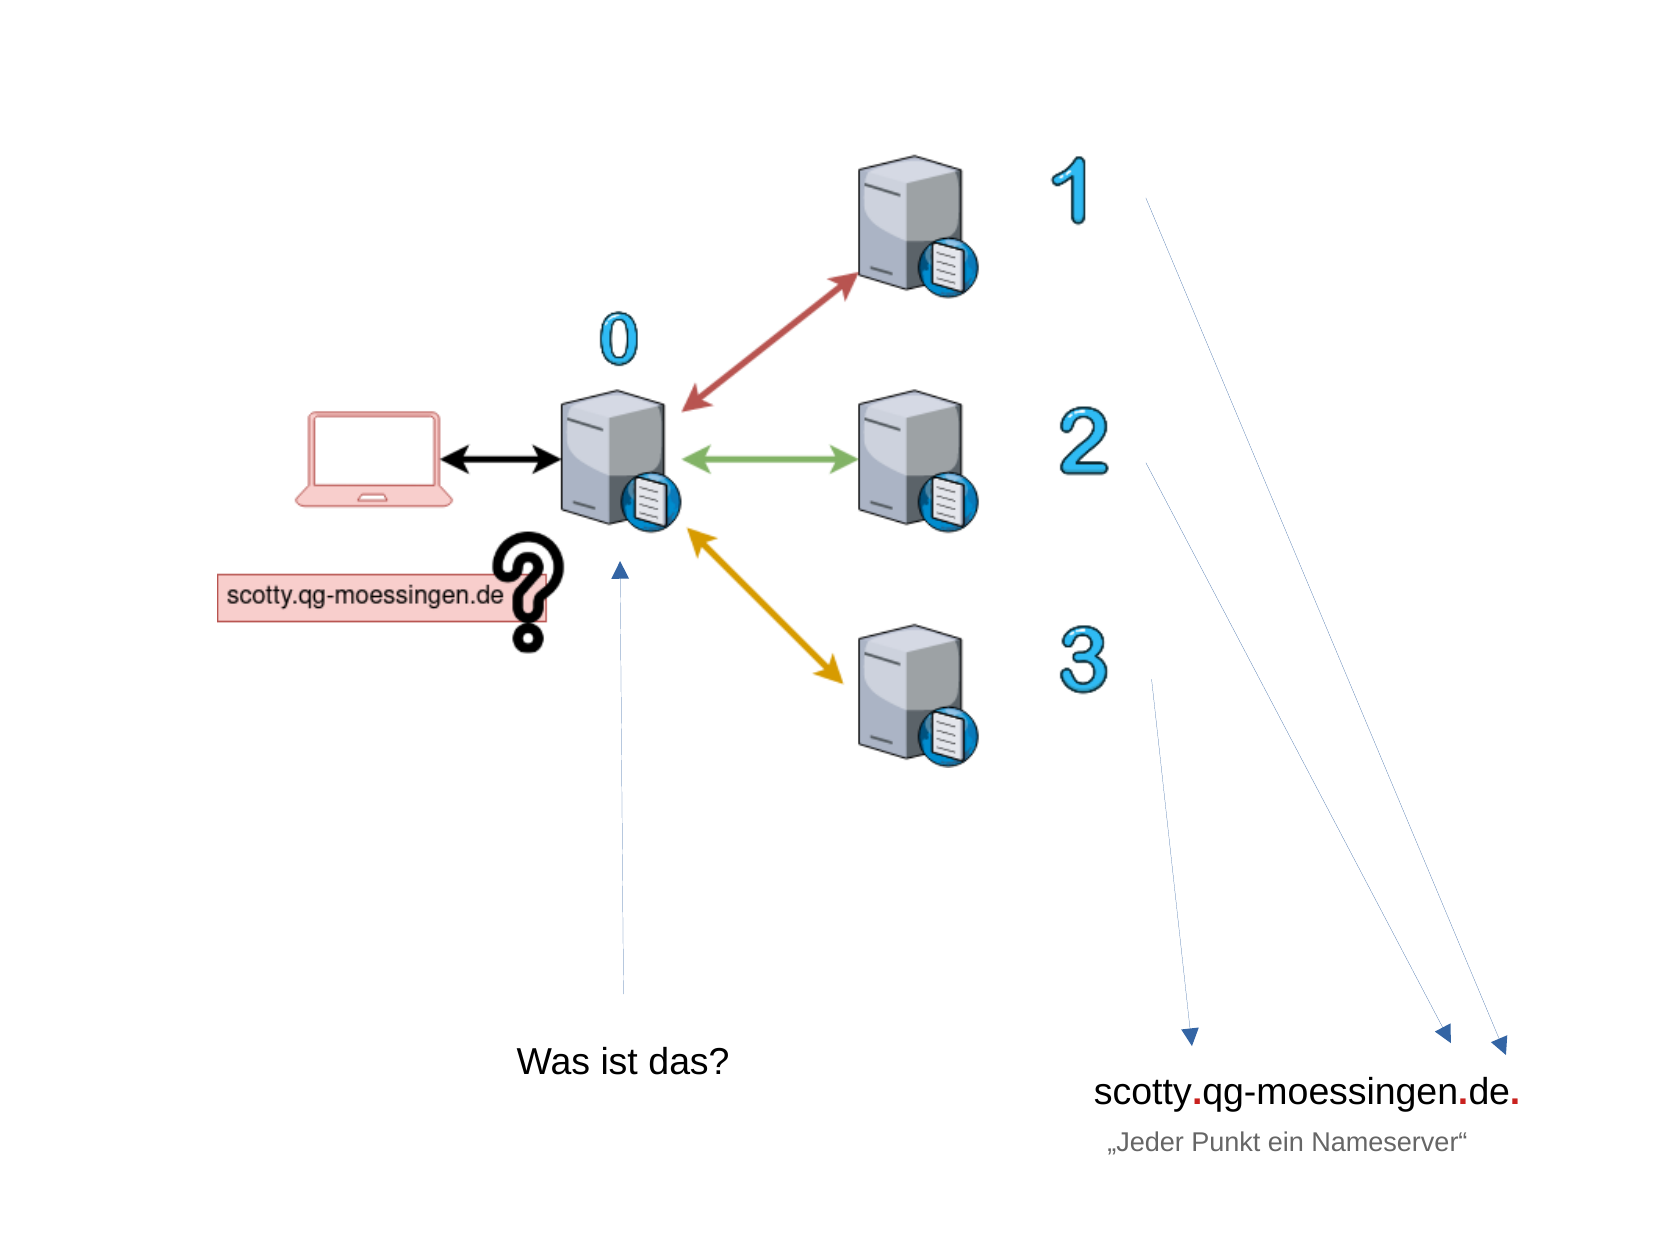

Was ist das?
scotty.qg-moessingen.de.
„Jeder Punkt ein Nameserver“